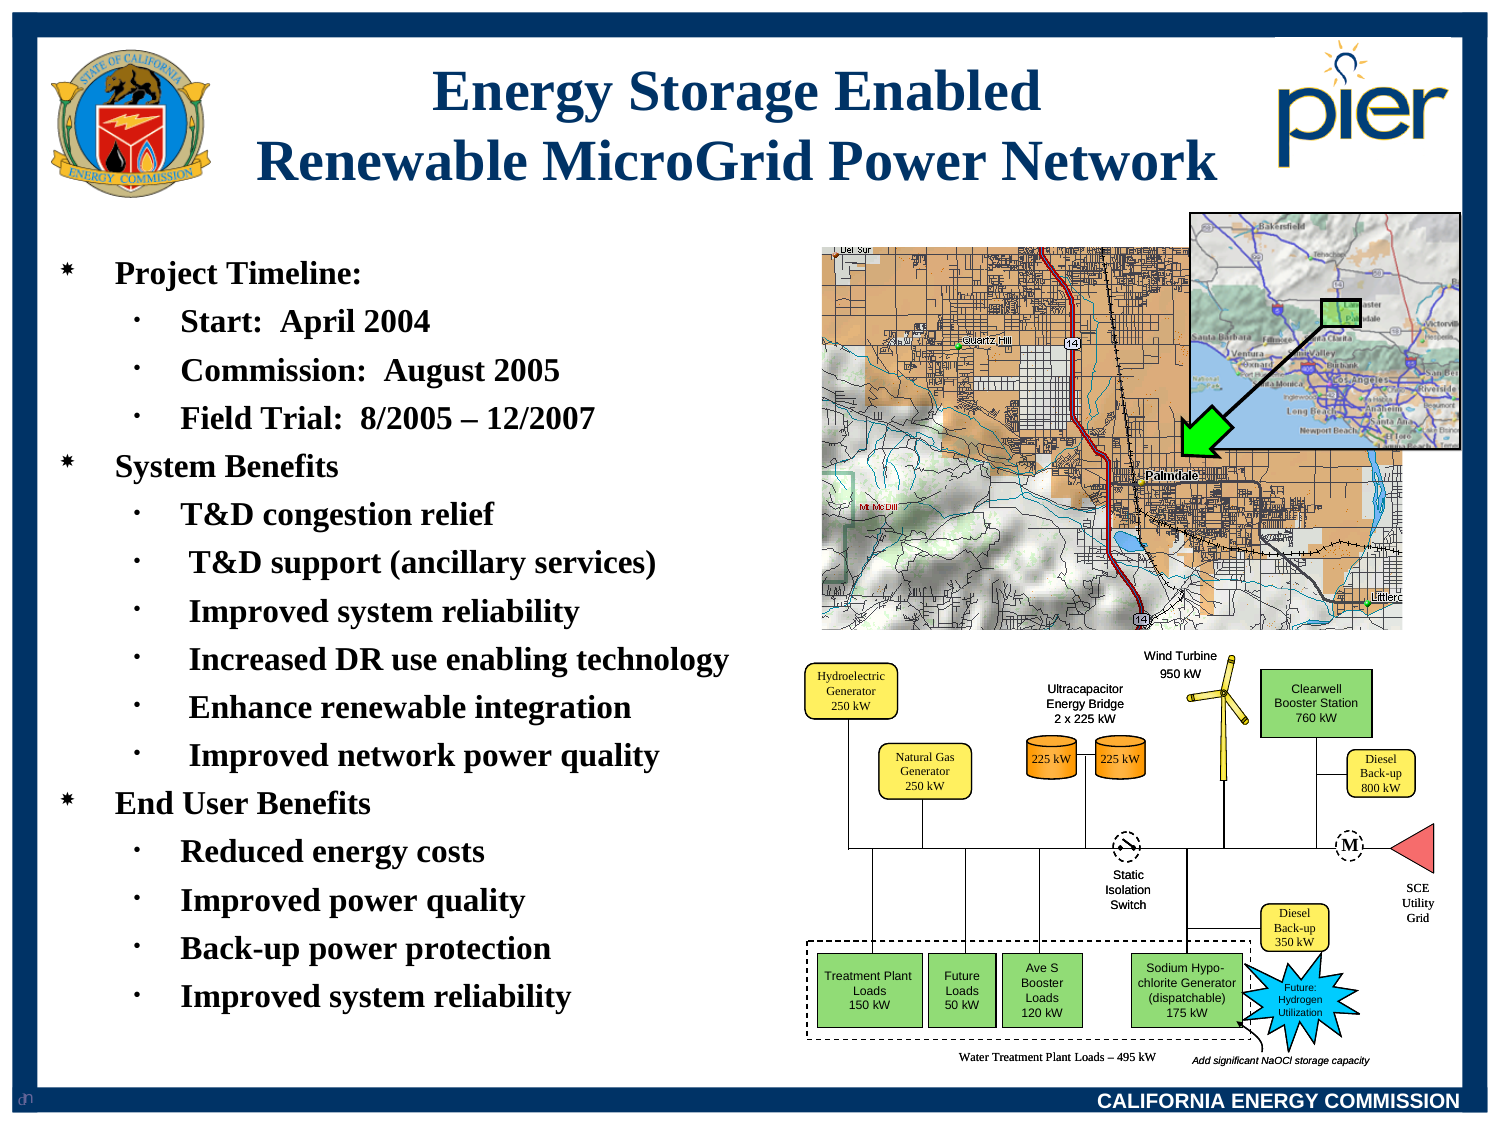

# Energy Storage Enabled Renewable MicroGrid Power Network
Project Timeline:
Start: April 2004
Commission: August 2005
Field Trial: 8/2005 – 12/2007
System Benefits
T&D congestion relief
 T&D support (ancillary services)
 Improved system reliability
 Increased DR use enabling technology
 Enhance renewable integration
 Improved network power quality
End User Benefits
Reduced energy costs
Improved power quality
Back-up power protection
Improved system reliability